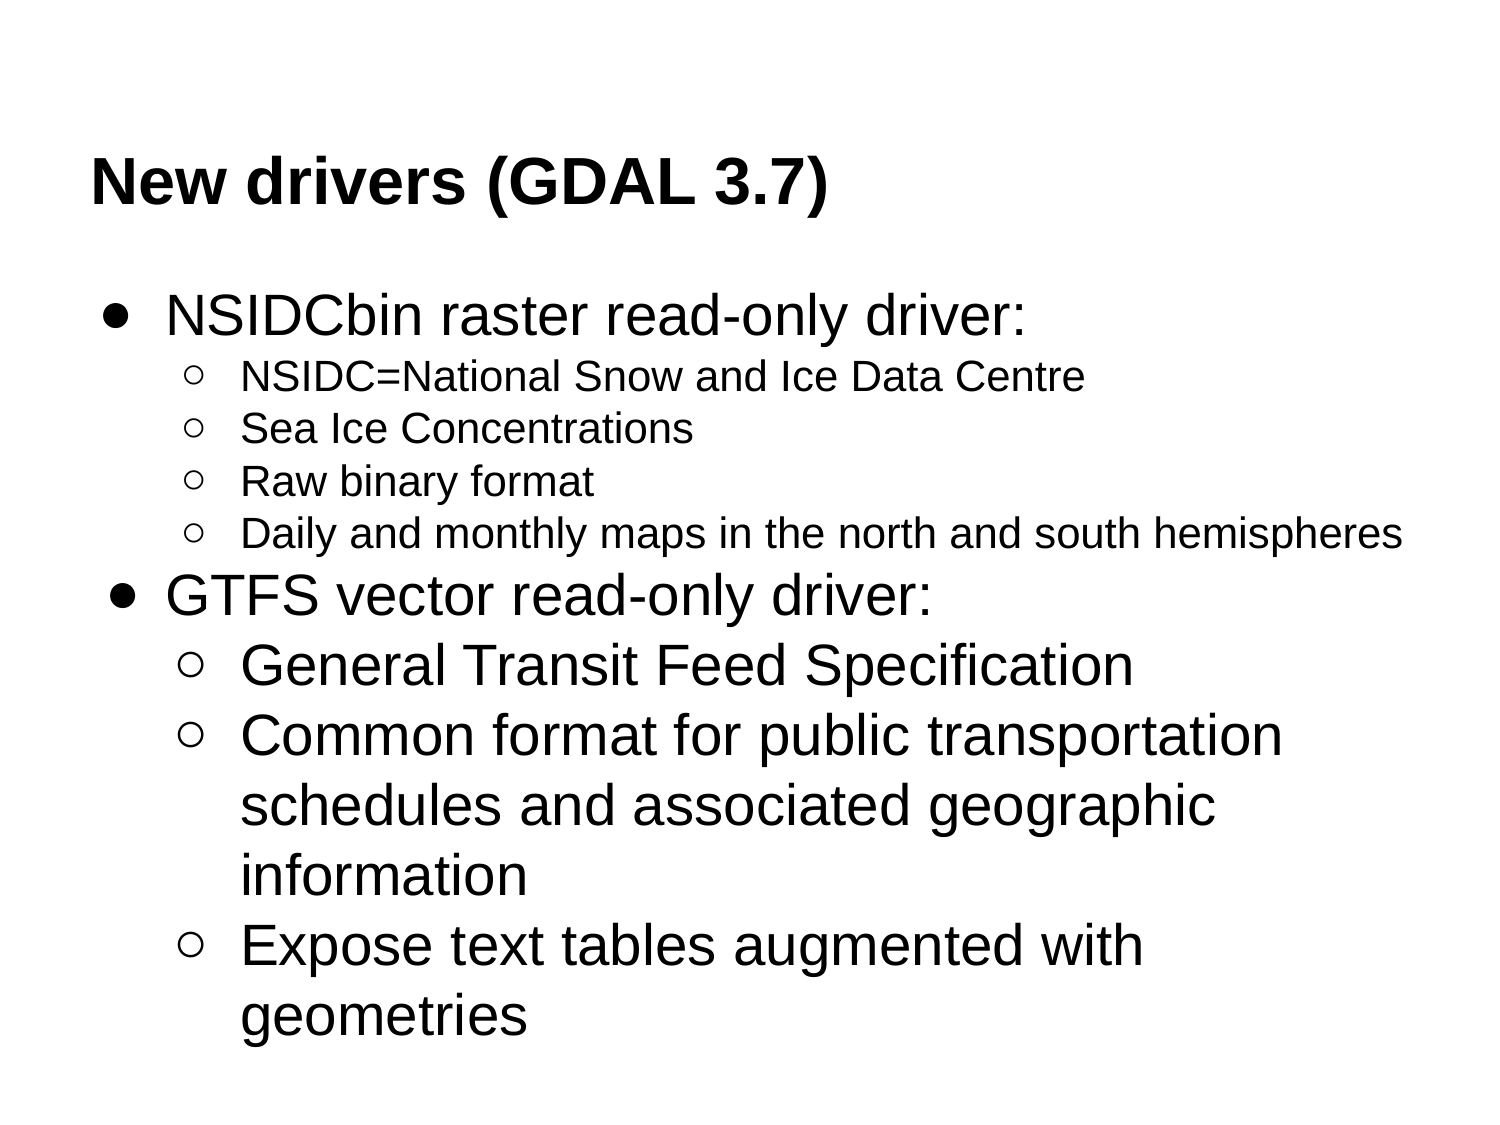

# New drivers (GDAL 3.7)
NSIDCbin raster read-only driver:
NSIDC=National Snow and Ice Data Centre
Sea Ice Concentrations
Raw binary format
Daily and monthly maps in the north and south hemispheres
GTFS vector read-only driver:
General Transit Feed Specification
Common format for public transportation schedules and associated geographic information
Expose text tables augmented with geometries